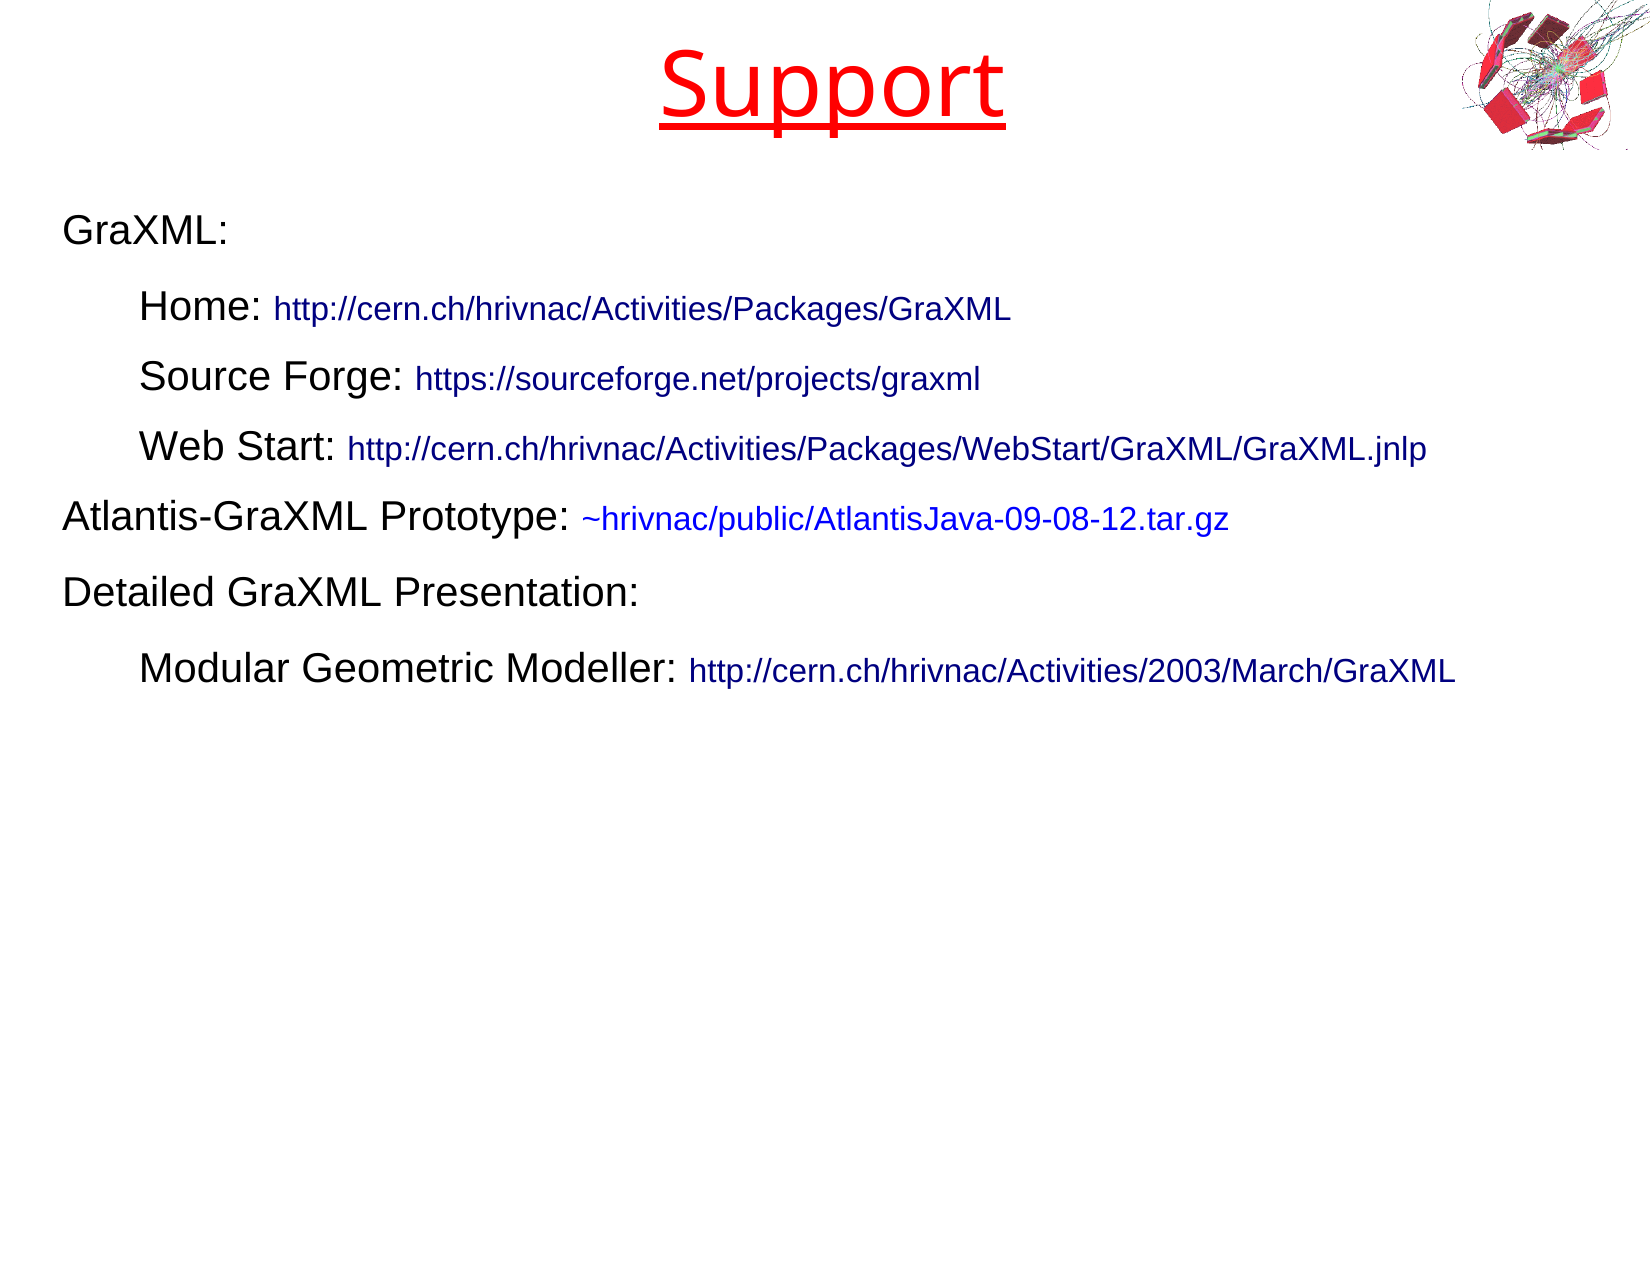

# Support
GraXML:
Home: http://cern.ch/hrivnac/Activities/Packages/GraXML
Source Forge: https://sourceforge.net/projects/graxml
Web Start: http://cern.ch/hrivnac/Activities/Packages/WebStart/GraXML/GraXML.jnlp
Atlantis-GraXML Prototype: ~hrivnac/public/AtlantisJava-09-08-12.tar.gz
Detailed GraXML Presentation:
Modular Geometric Modeller: http://cern.ch/hrivnac/Activities/2003/March/GraXML